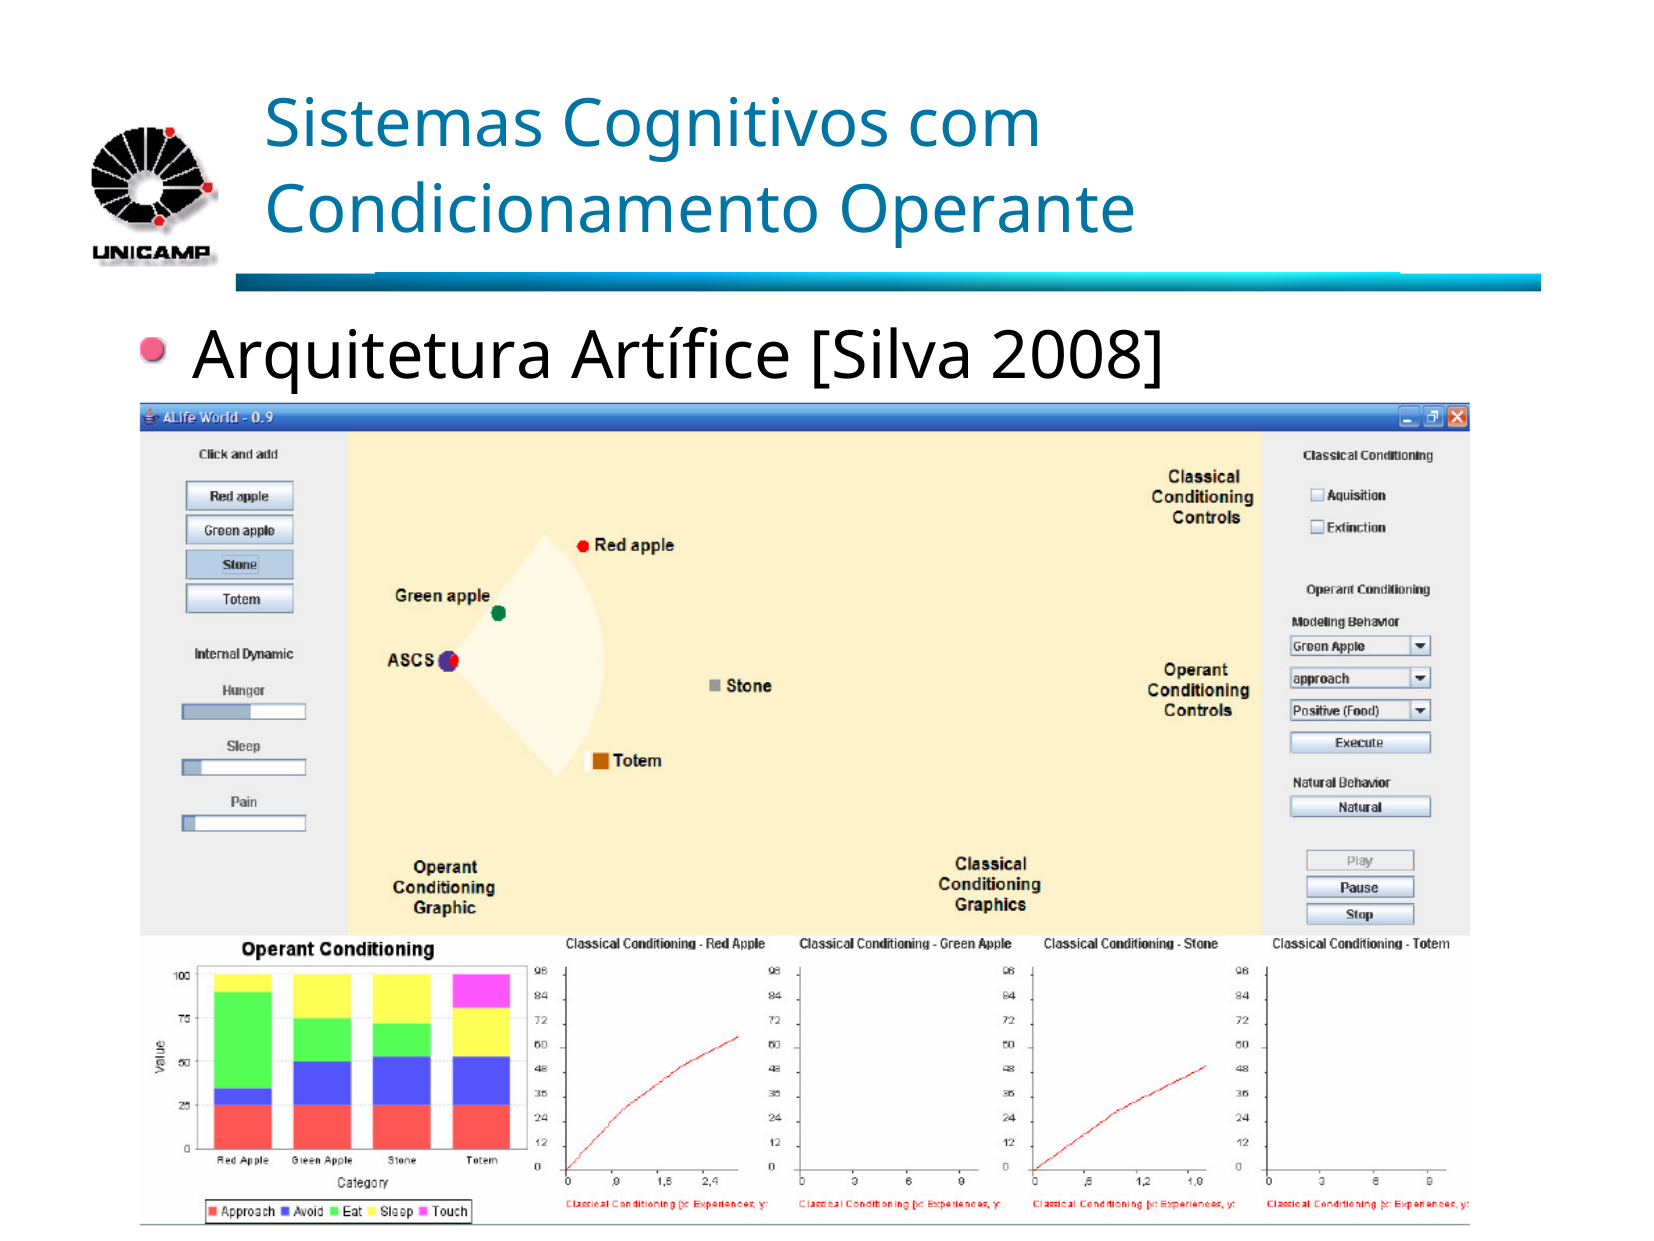

# Sistemas Cognitivos com Condicionamento Operante
Arquitetura Artífice [Silva 2008]